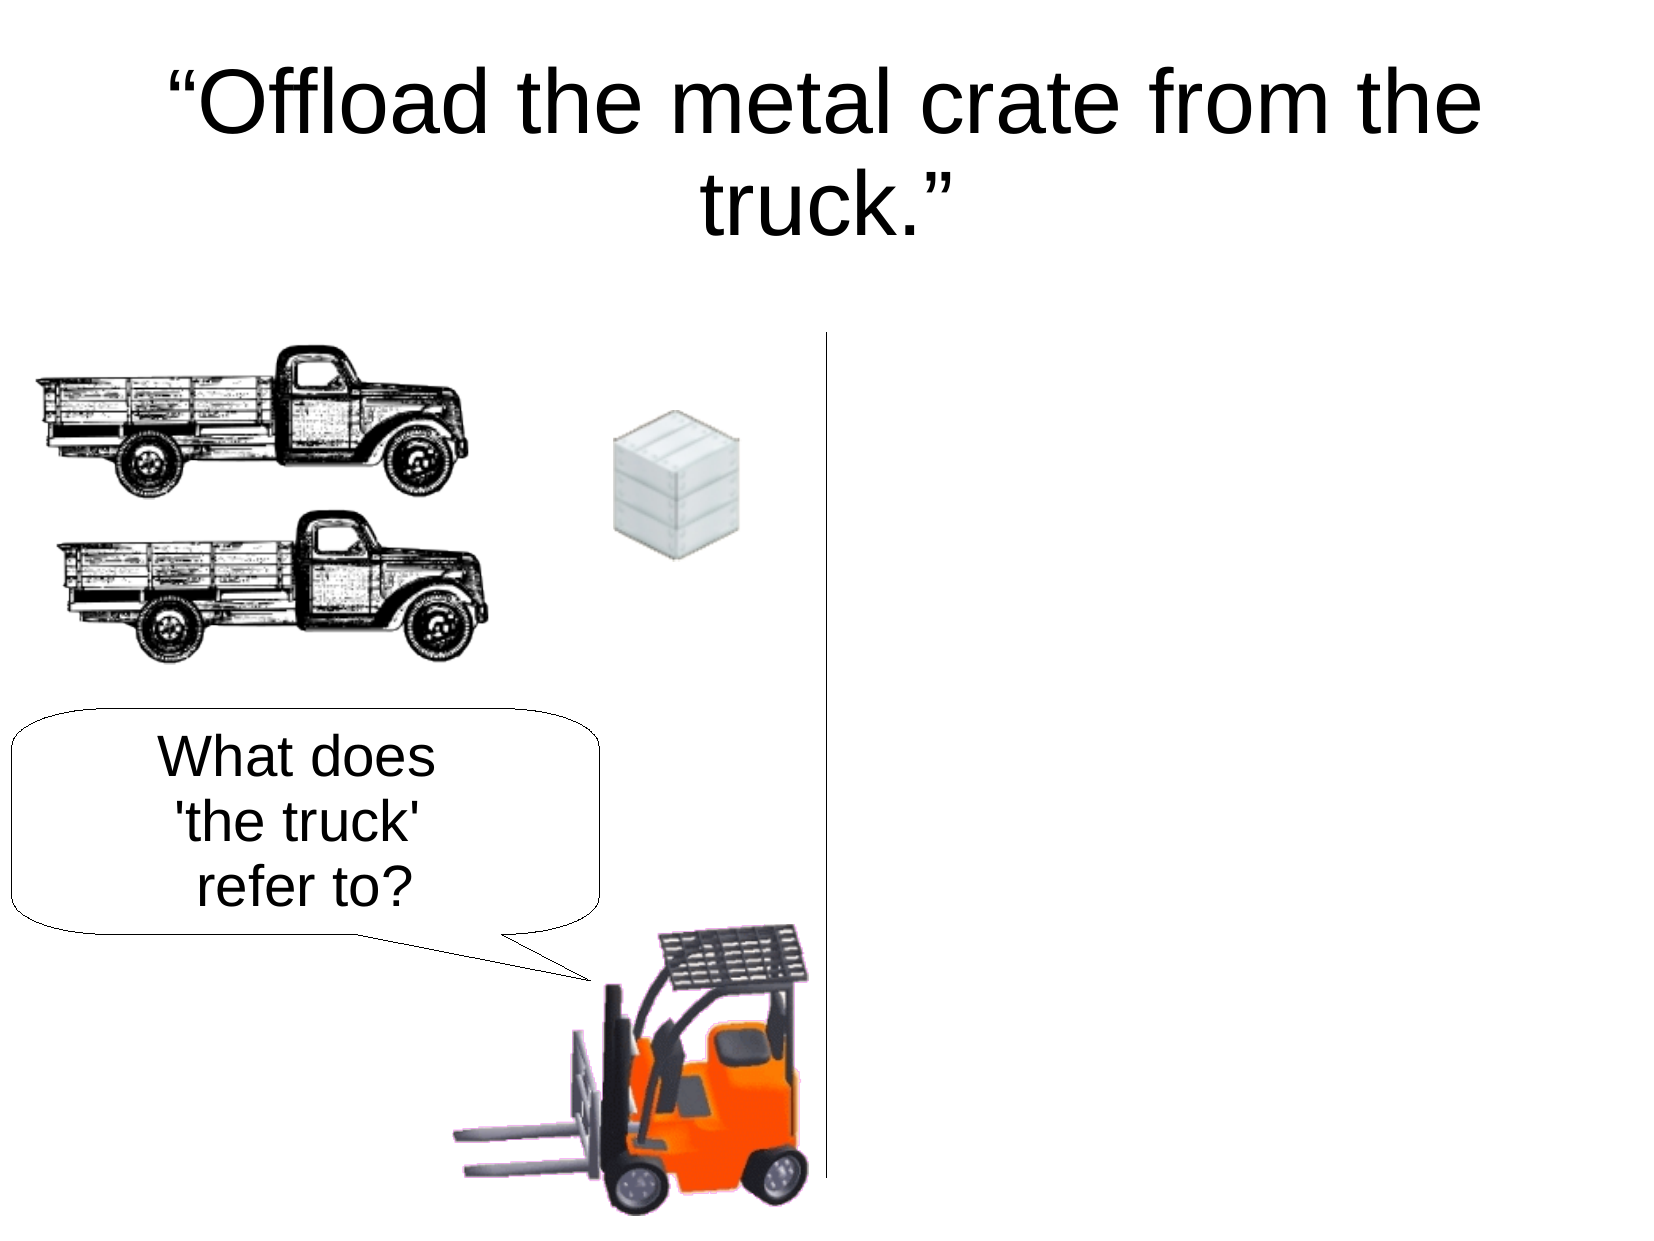

# “Offload the metal crate from the truck.”
What does
'the truck'
refer to?